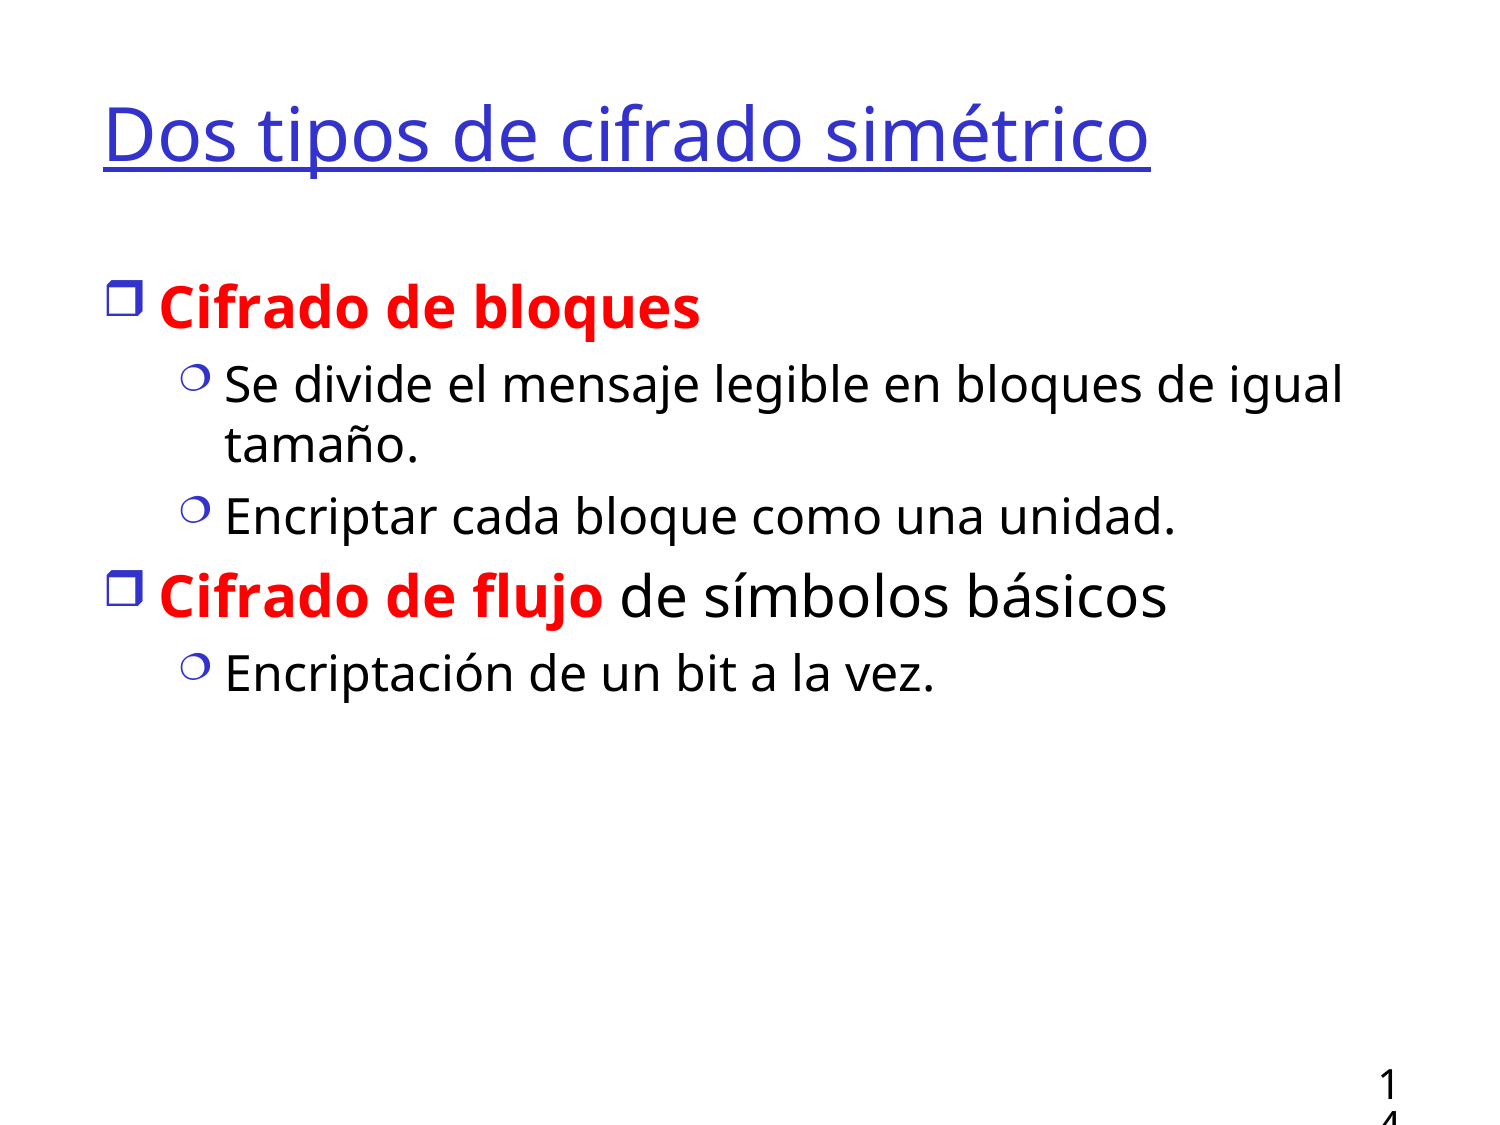

# Dos tipos de cifrado simétrico
Cifrado de bloques
Se divide el mensaje legible en bloques de igual tamaño.
Encriptar cada bloque como una unidad.
Cifrado de flujo de símbolos básicos
Encriptación de un bit a la vez.
14